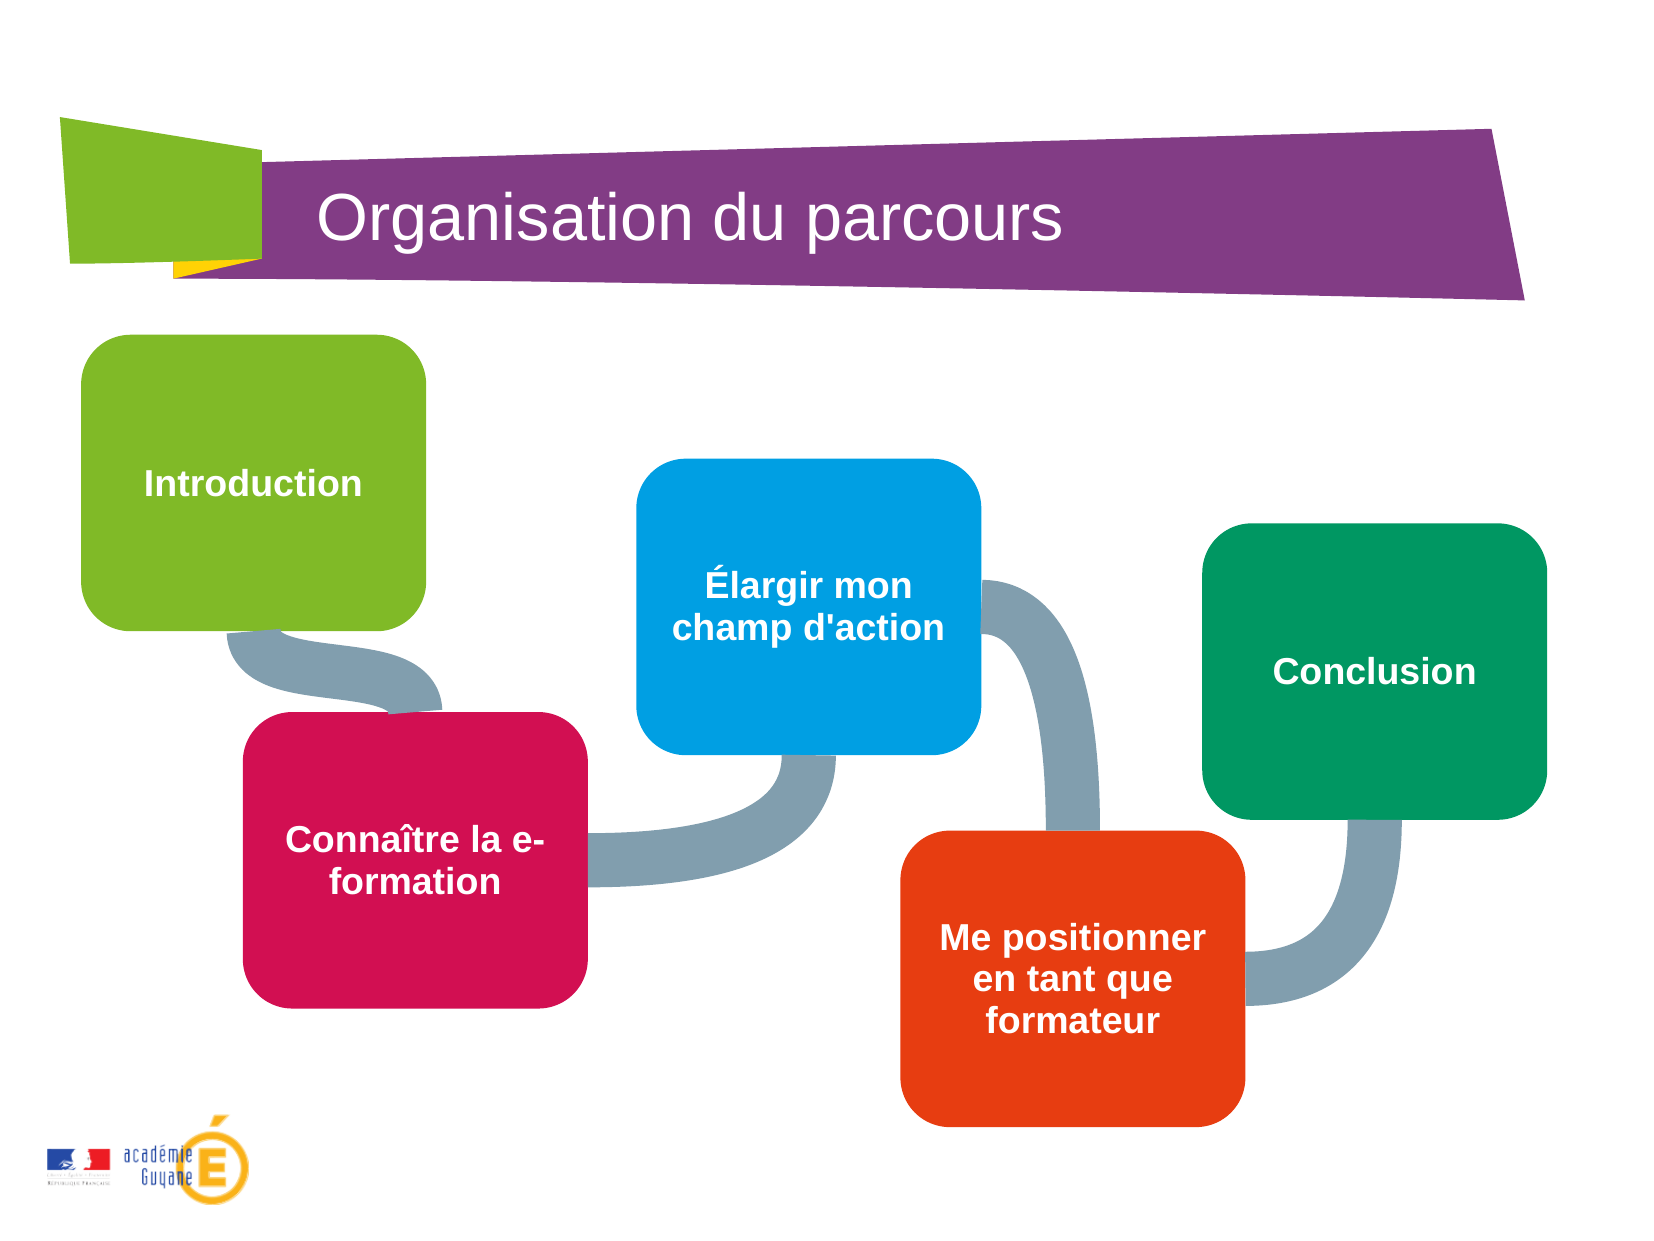

Organisation du parcours
Introduction
Élargir mon champ d'action
Conclusion
Connaître la e-formation
Me positionner en tant que formateur